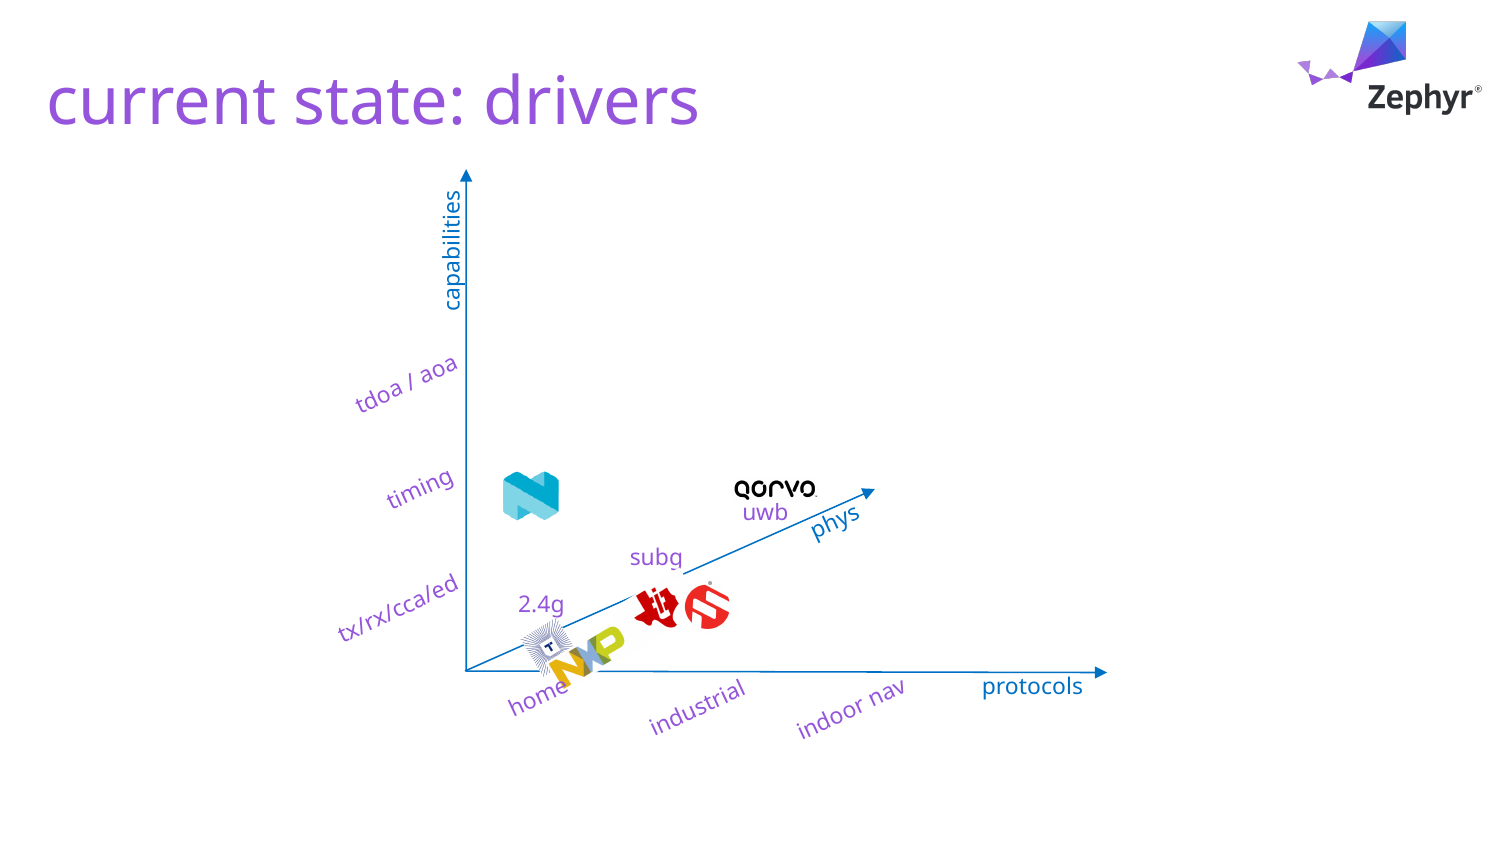

# current state: drivers
capabilities
tdoa / aoa
uwb
phys
timing
subg
2.4g
tx/rx/cca/ed
protocols
industrial
home
indoor nav